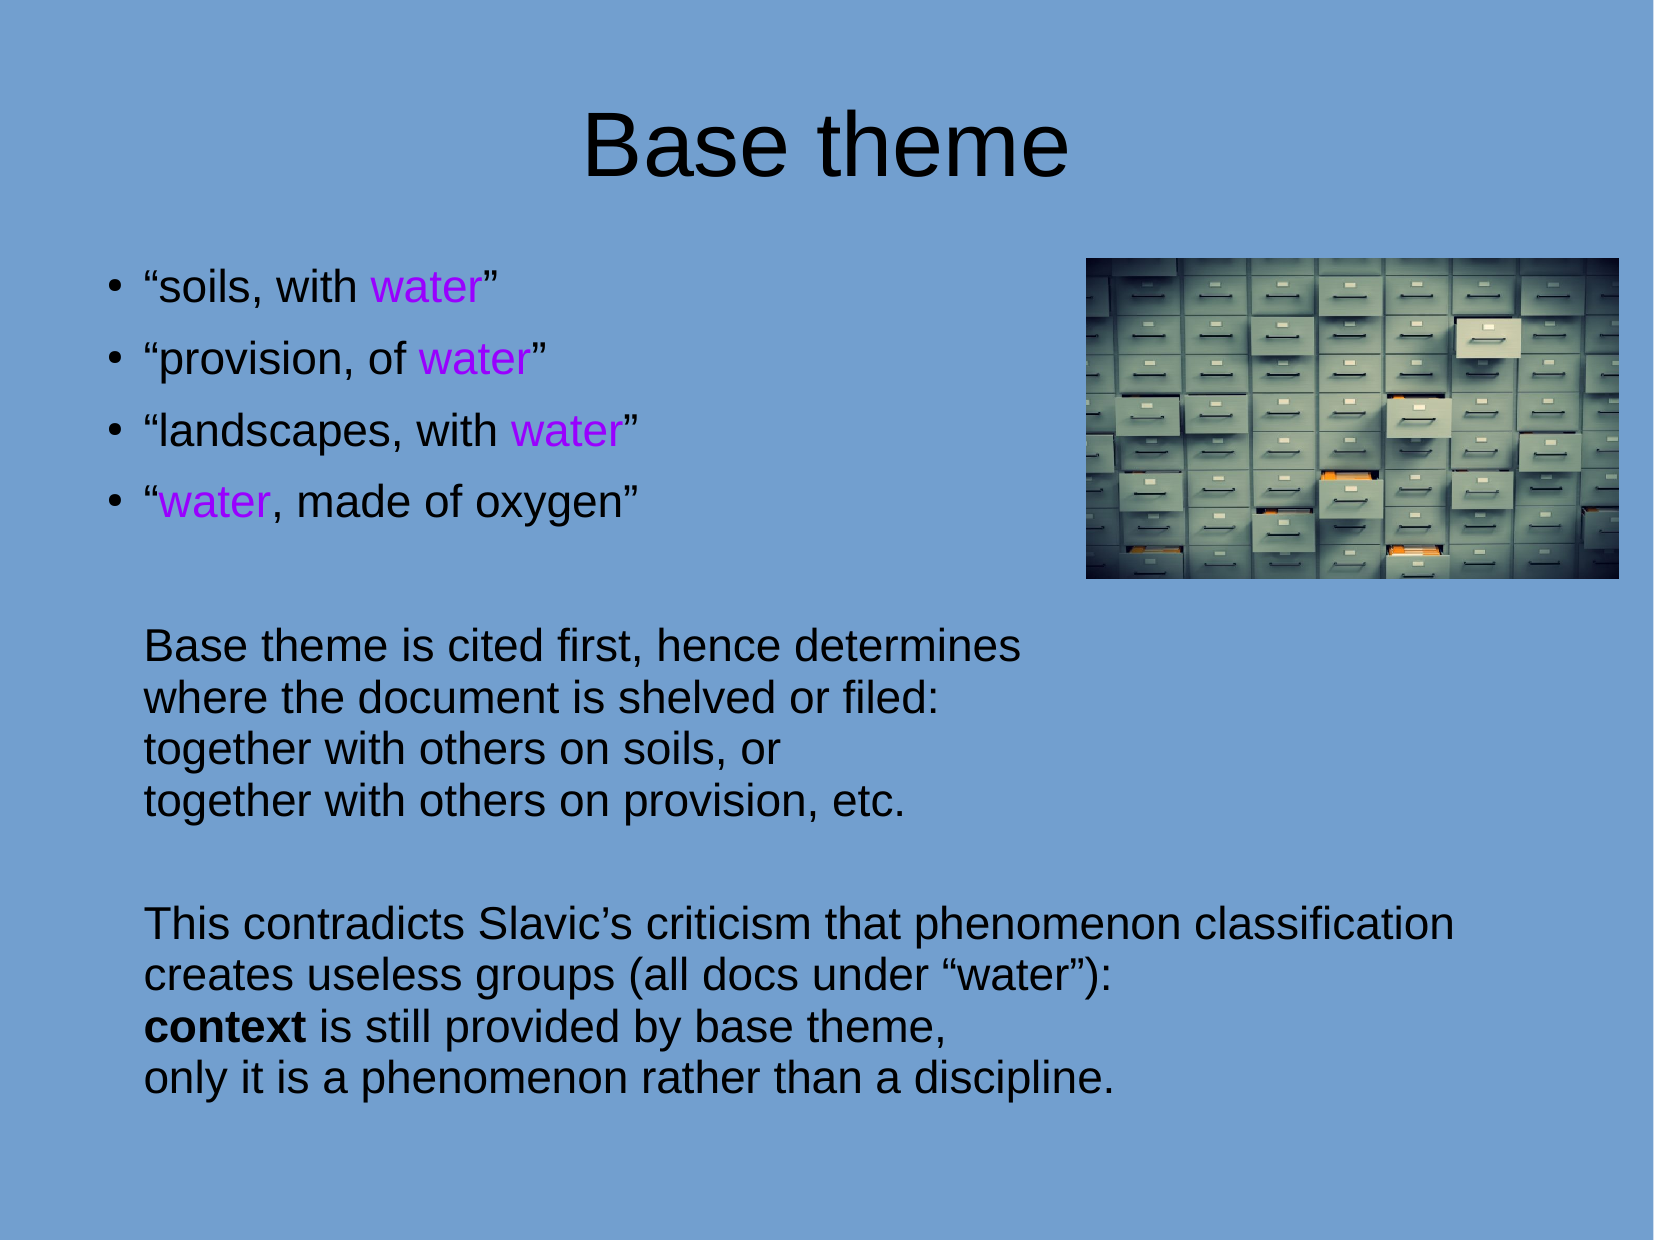

# Base theme
“soils, with water”
“provision, of water”
“landscapes, with water”
“water, made of oxygen”
Base theme is cited first, hence determines
where the document is shelved or filed:
together with others on soils, or
together with others on provision, etc.
This contradicts Slavic’s criticism that phenomenon classification
creates useless groups (all docs under “water”):
context is still provided by base theme,
only it is a phenomenon rather than a discipline.